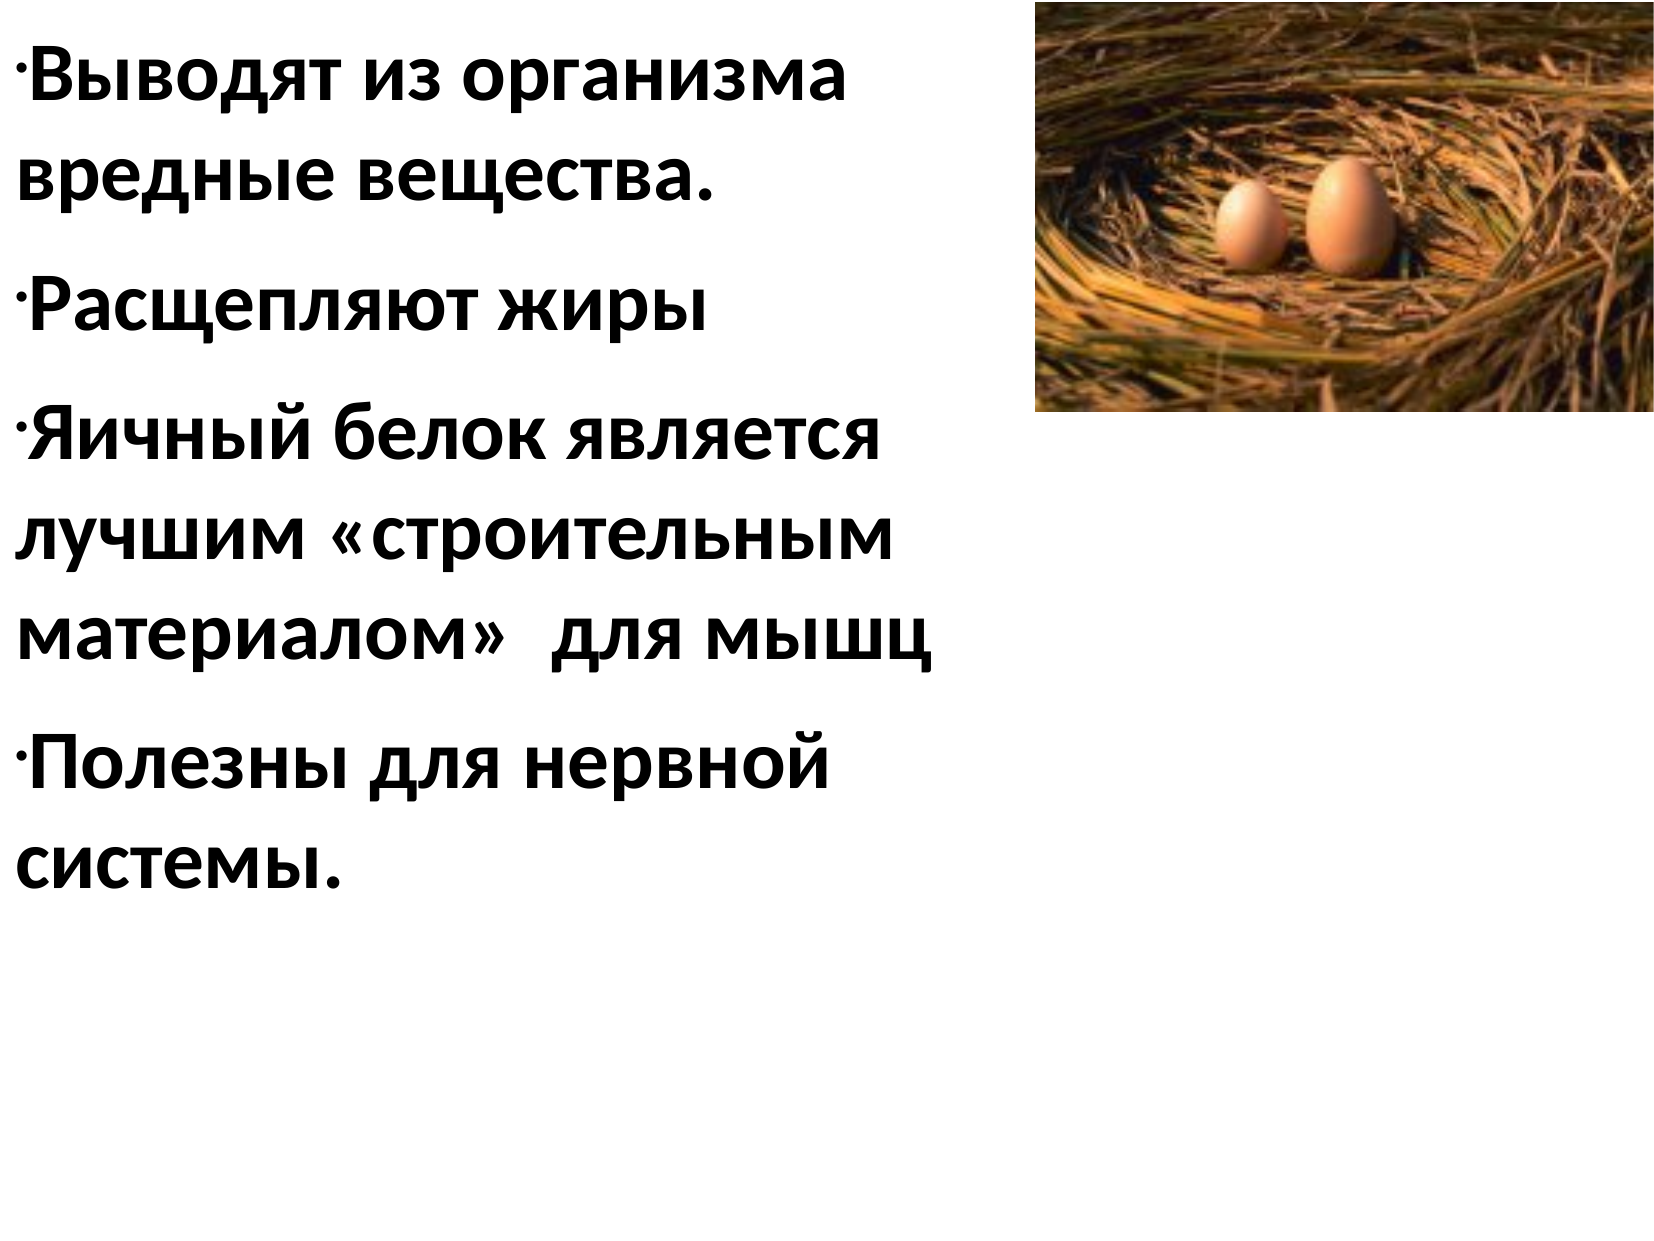

# Выводят из организма вредные вещества.
Расщепляют жиры
Яичный белок является лучшим «строительным материалом» для мышц
Полезны для нервной системы.